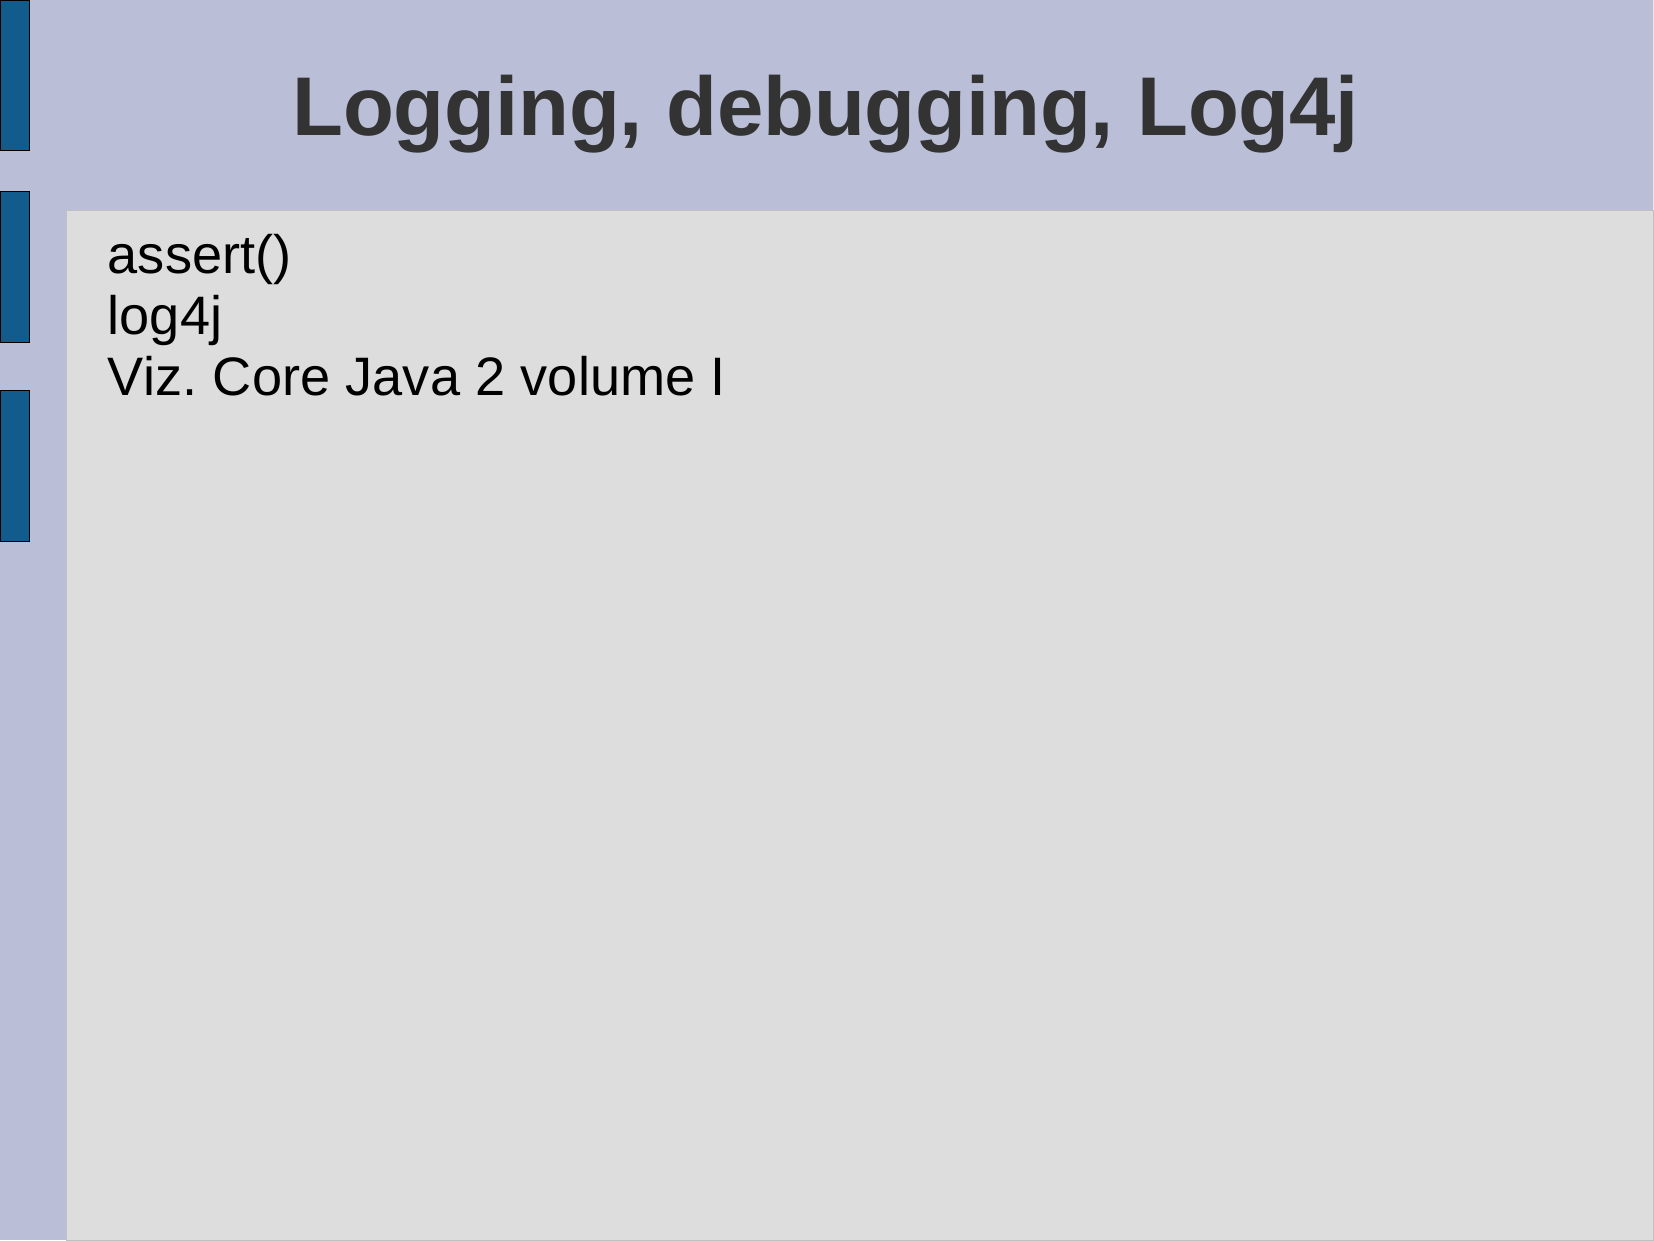

# Logging, debugging, Log4j
assert()
log4j
Viz. Core Java 2 volume I